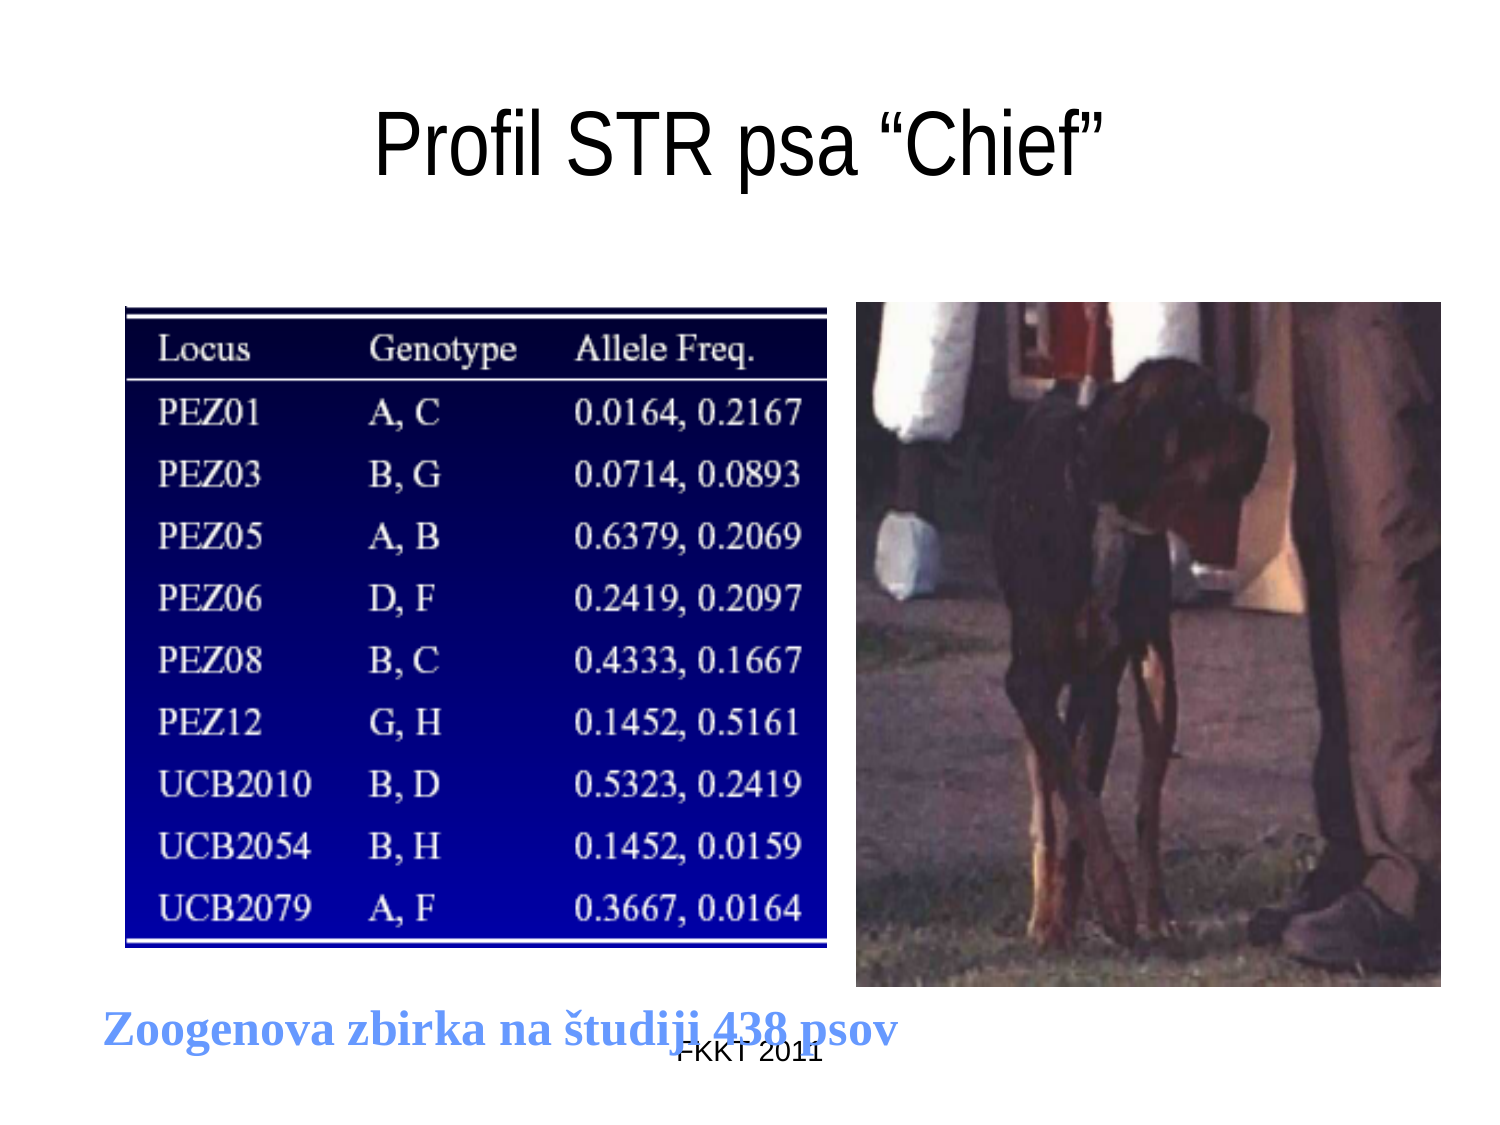

# Profil STR psa “Chief”
Zoogenova zbirka na študiji 438 psov
FKKT 2011